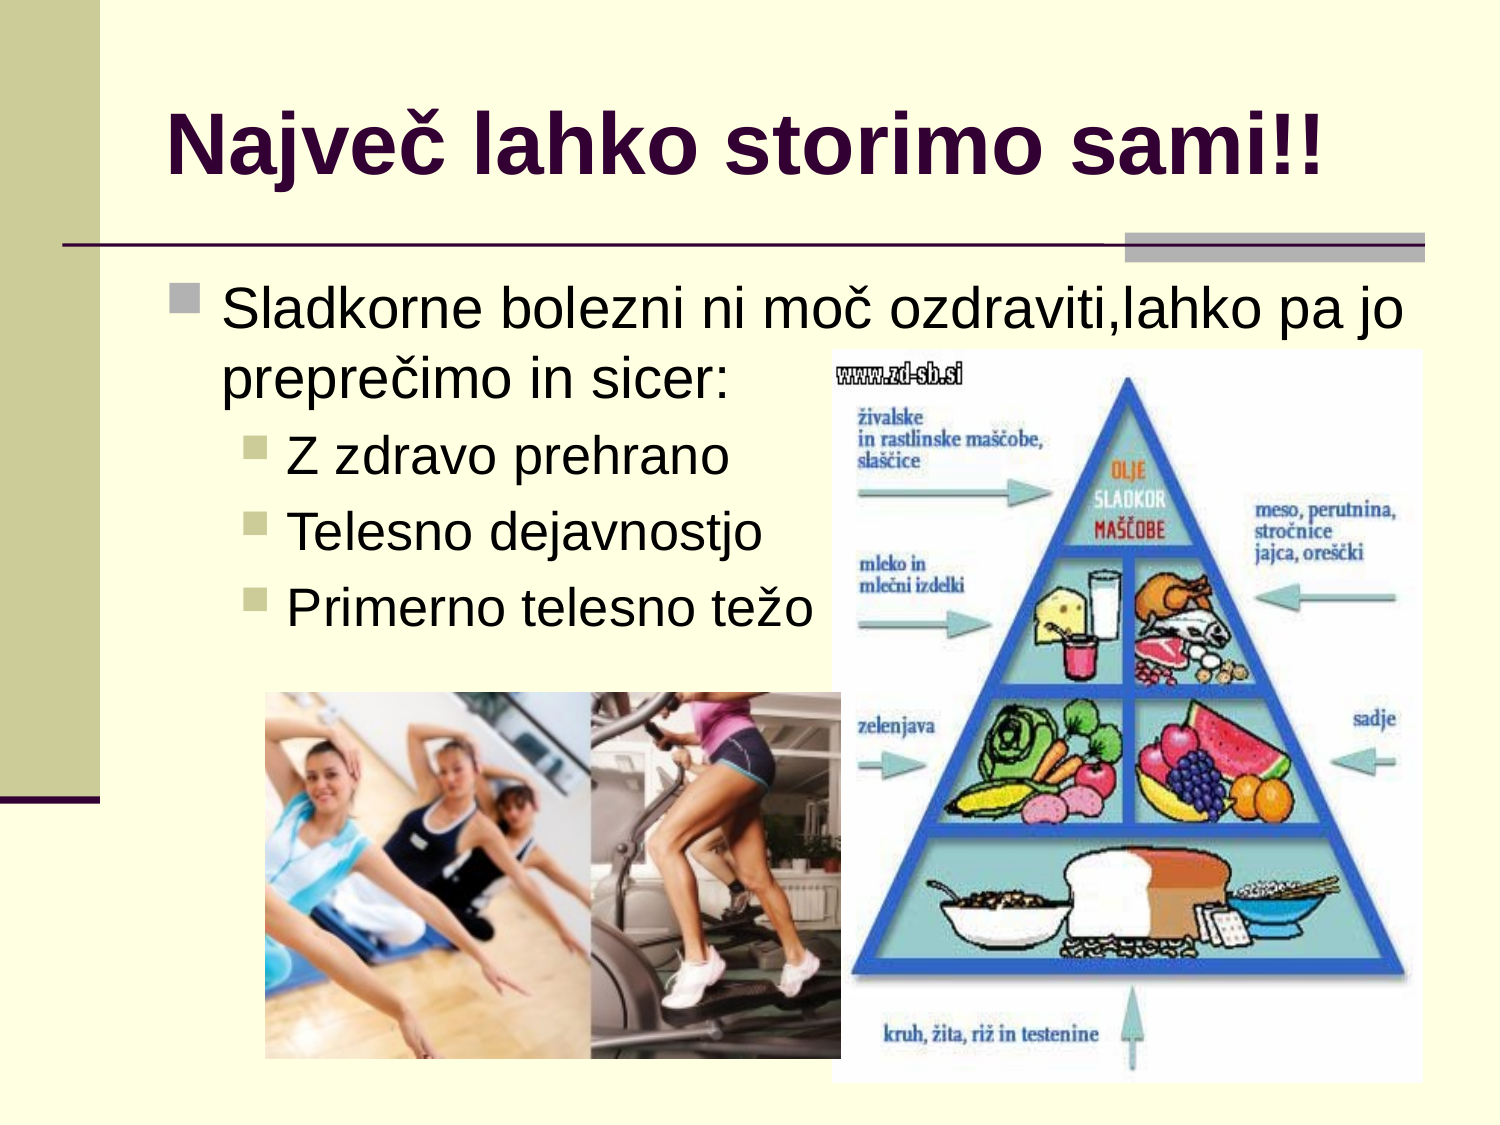

# Največ lahko storimo sami!!
Sladkorne bolezni ni moč ozdraviti,lahko pa jo preprečimo in sicer:
Z zdravo prehrano
Telesno dejavnostjo
Primerno telesno težo
Seminarska naloga-DIABETES